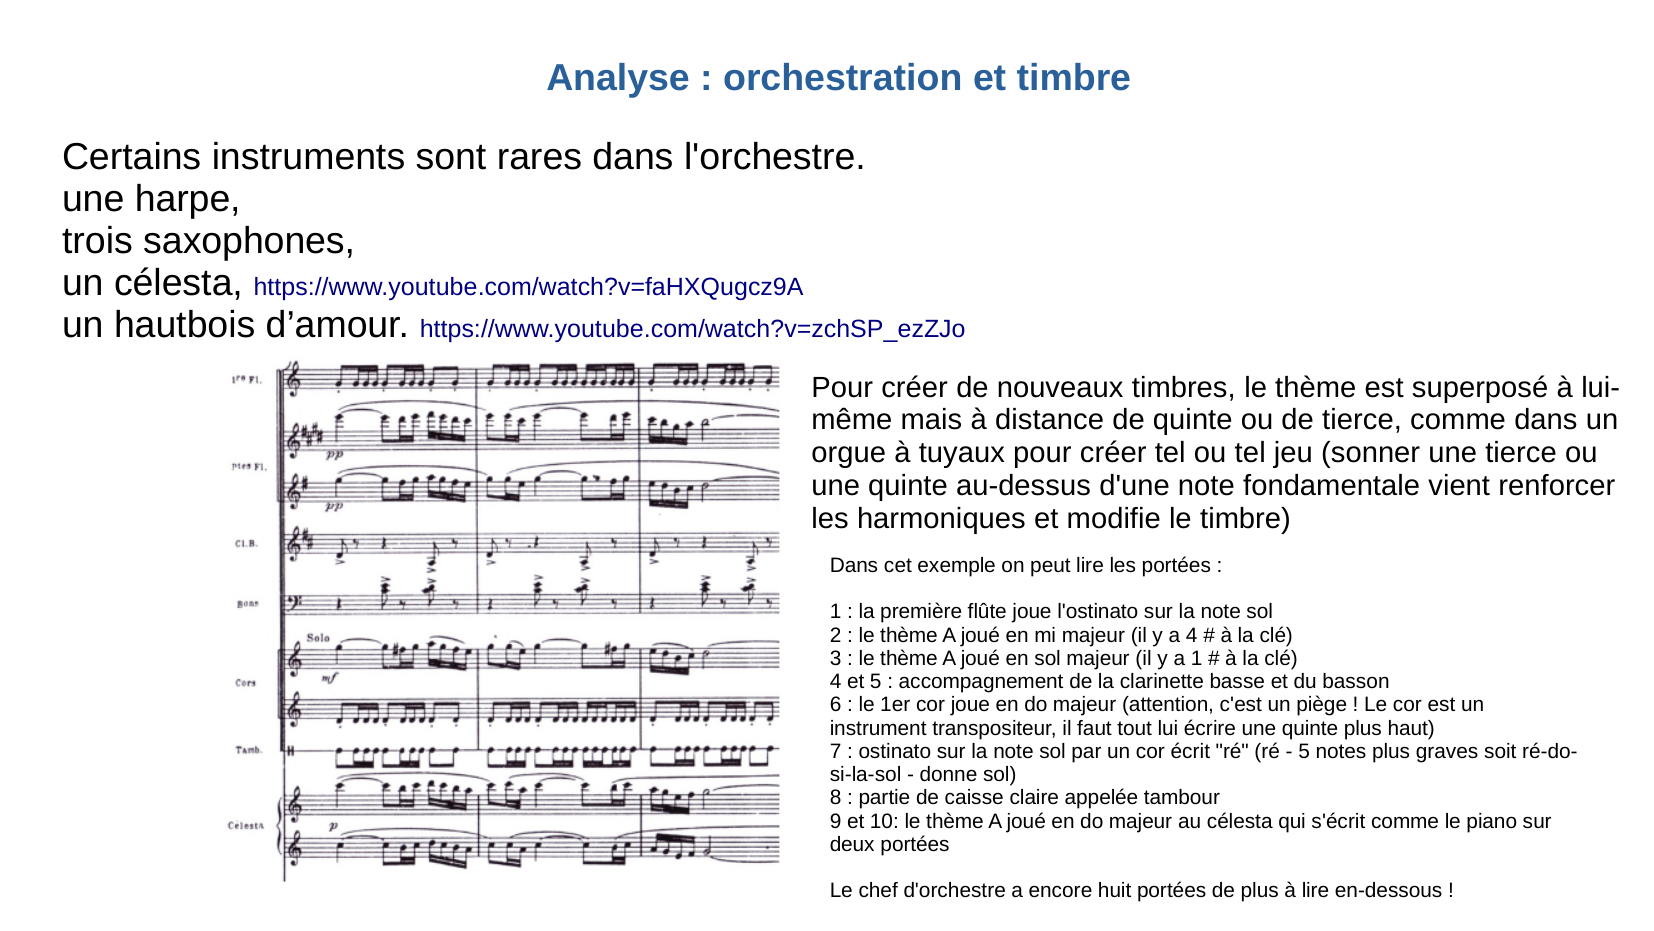

Analyse : orchestration et timbre
Certains instruments sont rares dans l'orchestre.
une harpe,
trois saxophones,
un célesta, https://www.youtube.com/watch?v=faHXQugcz9A
un hautbois d’amour. https://www.youtube.com/watch?v=zchSP_ezZJo
Pour créer de nouveaux timbres, le thème est superposé à lui-même mais à distance de quinte ou de tierce, comme dans un orgue à tuyaux pour créer tel ou tel jeu (sonner une tierce ou une quinte au-dessus d'une note fondamentale vient renforcer les harmoniques et modifie le timbre)
Dans cet exemple on peut lire les portées :
1 : la première flûte joue l'ostinato sur la note sol
2 : le thème A joué en mi majeur (il y a 4 # à la clé)
3 : le thème A joué en sol majeur (il y a 1 # à la clé)
4 et 5 : accompagnement de la clarinette basse et du basson
6 : le 1er cor joue en do majeur (attention, c'est un piège ! Le cor est un instrument transpositeur, il faut tout lui écrire une quinte plus haut)
7 : ostinato sur la note sol par un cor écrit "ré" (ré - 5 notes plus graves soit ré-do-si-la-sol - donne sol)
8 : partie de caisse claire appelée tambour
9 et 10: le thème A joué en do majeur au célesta qui s'écrit comme le piano sur deux portées
Le chef d'orchestre a encore huit portées de plus à lire en-dessous !